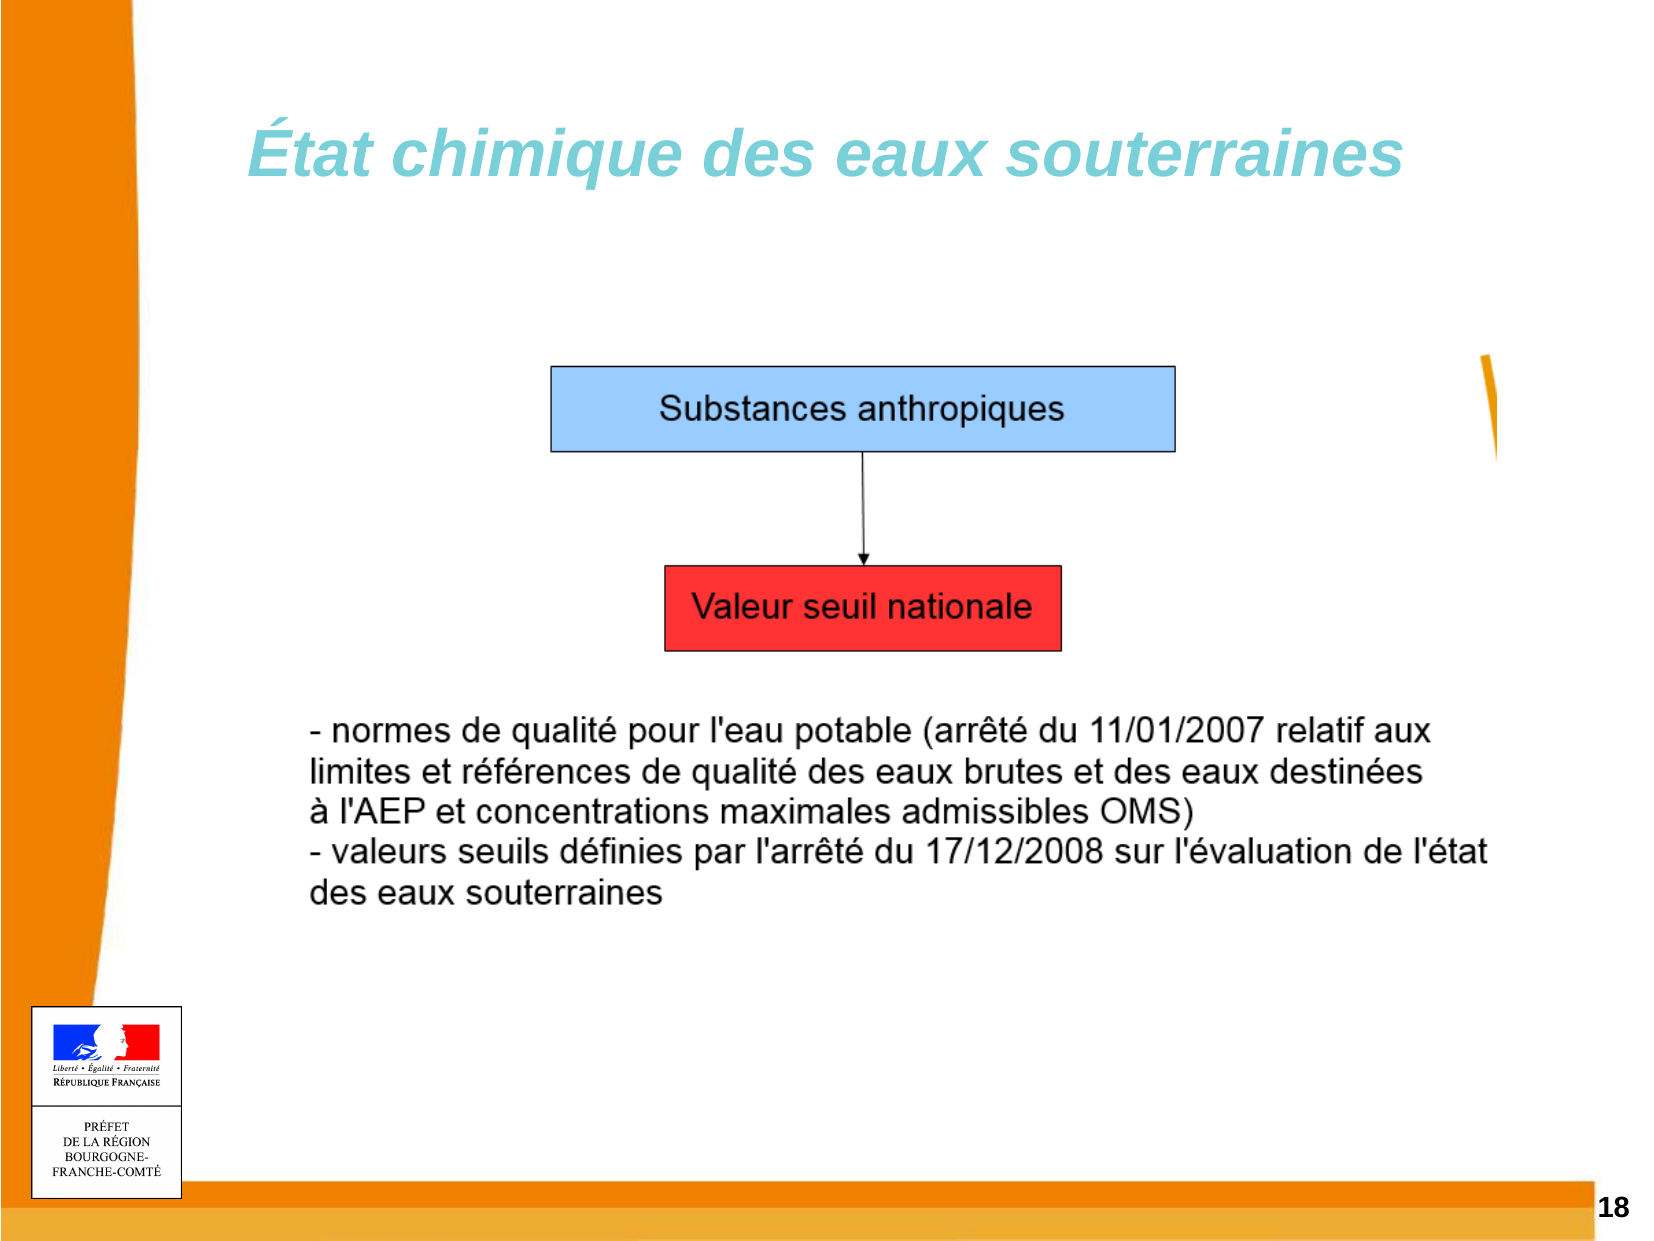

# État chimique des eaux souterraines
18